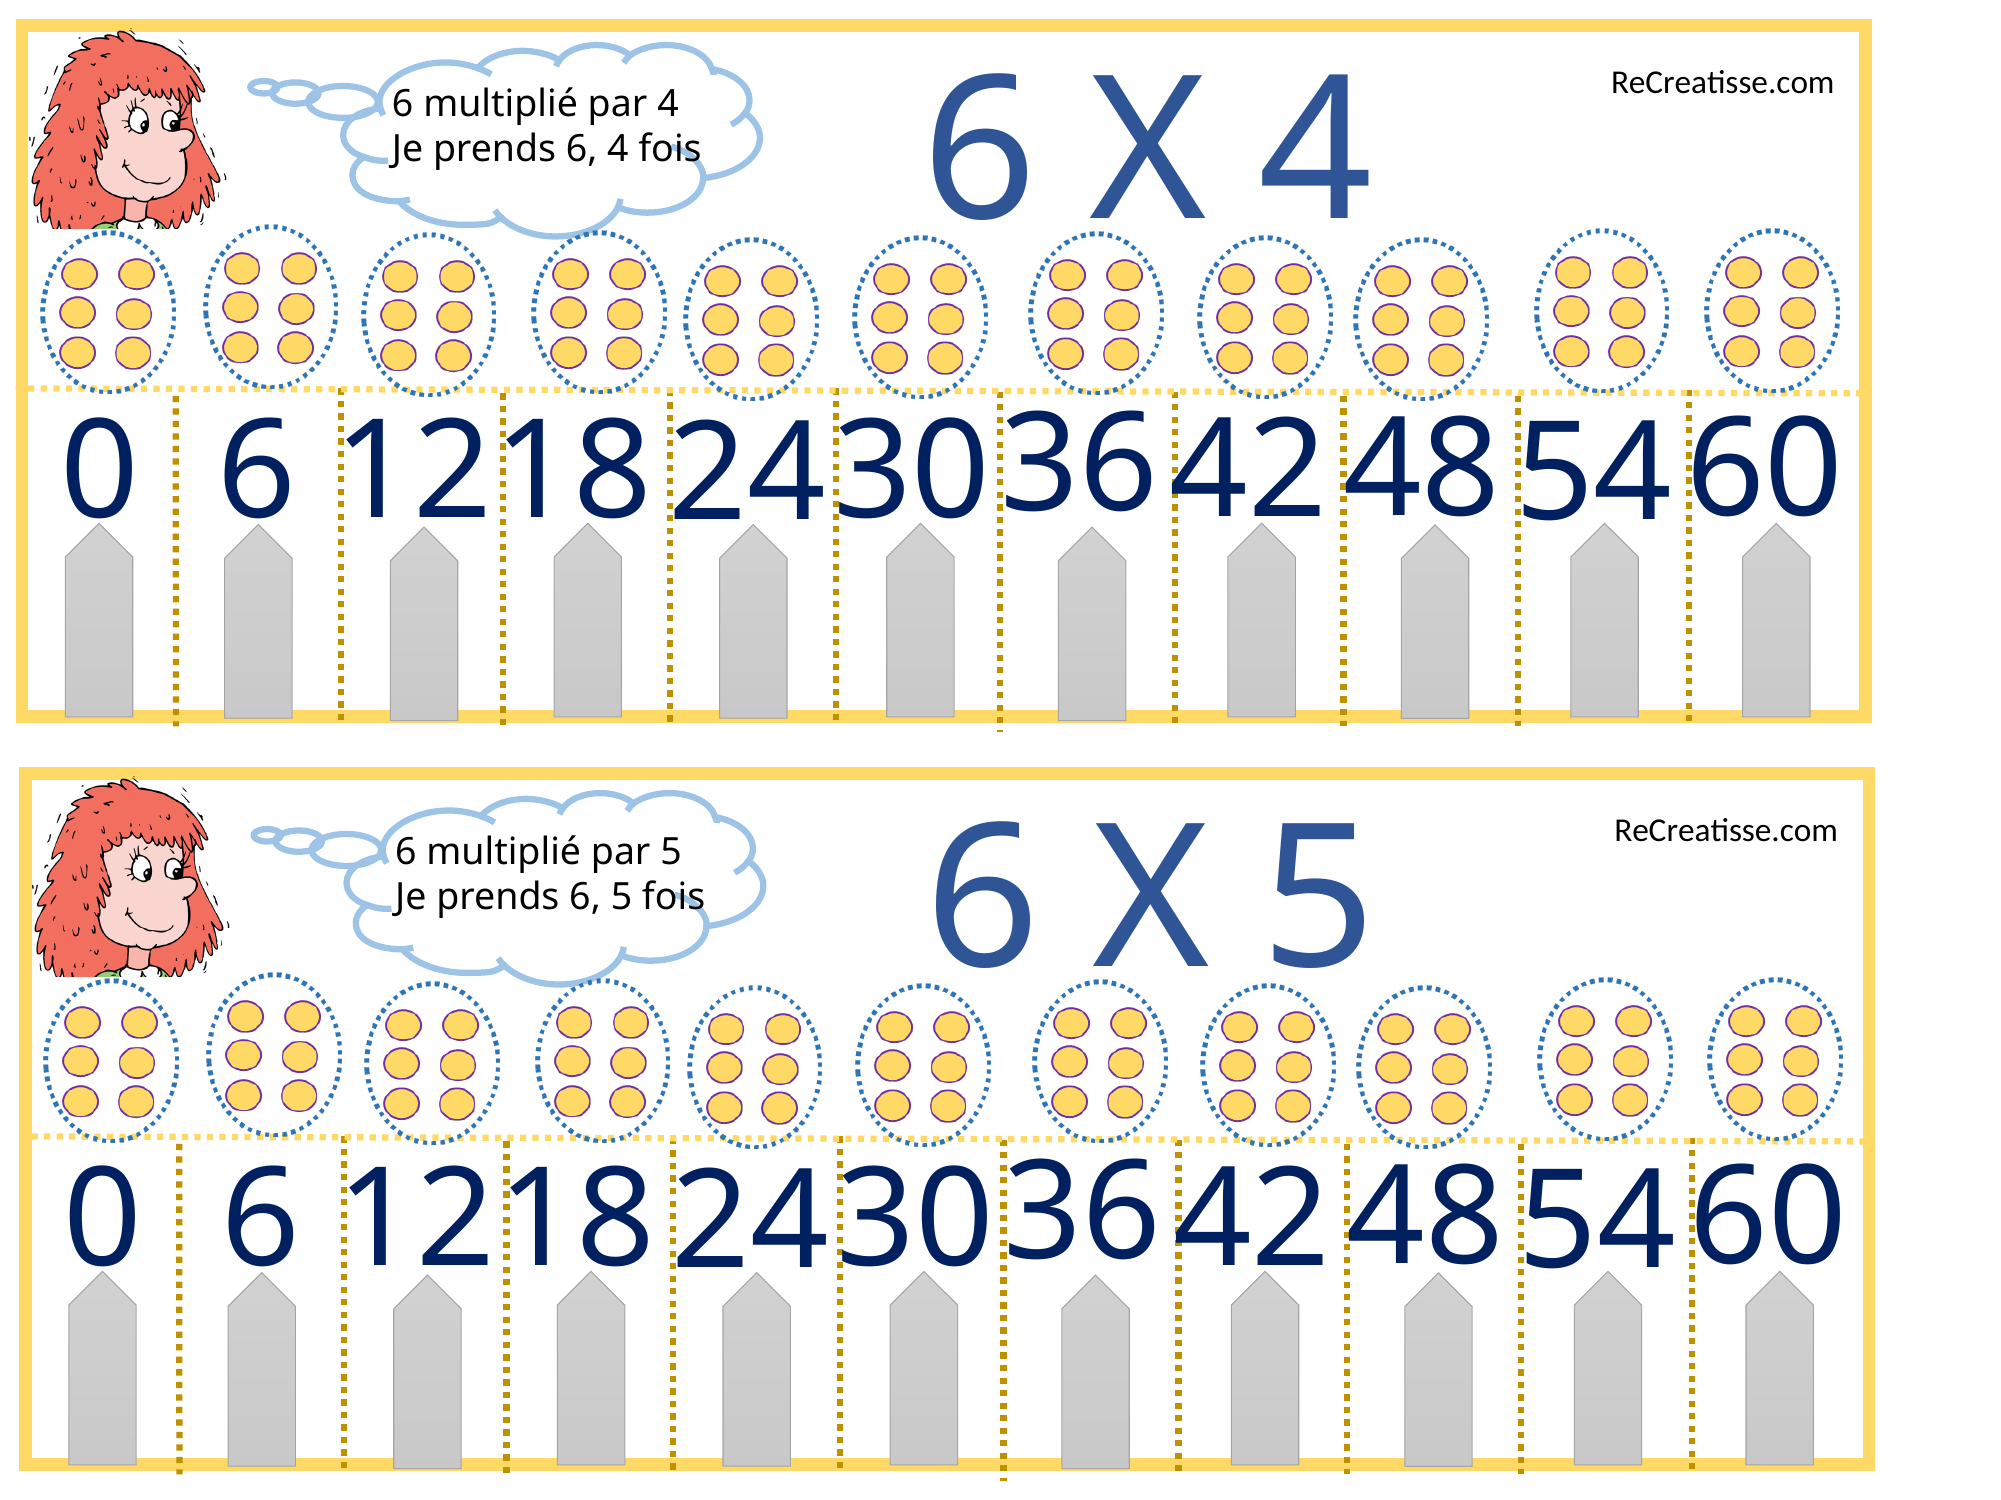

6 X 4
ReCreatisse.com
6 multiplié par 4
Je prends 6, 4 fois
36
48
60
42
0
6
12
18
30
54
24
6 X 5
ReCreatisse.com
6 multiplié par 5
Je prends 6, 5 fois
36
48
60
42
0
6
12
18
30
54
24